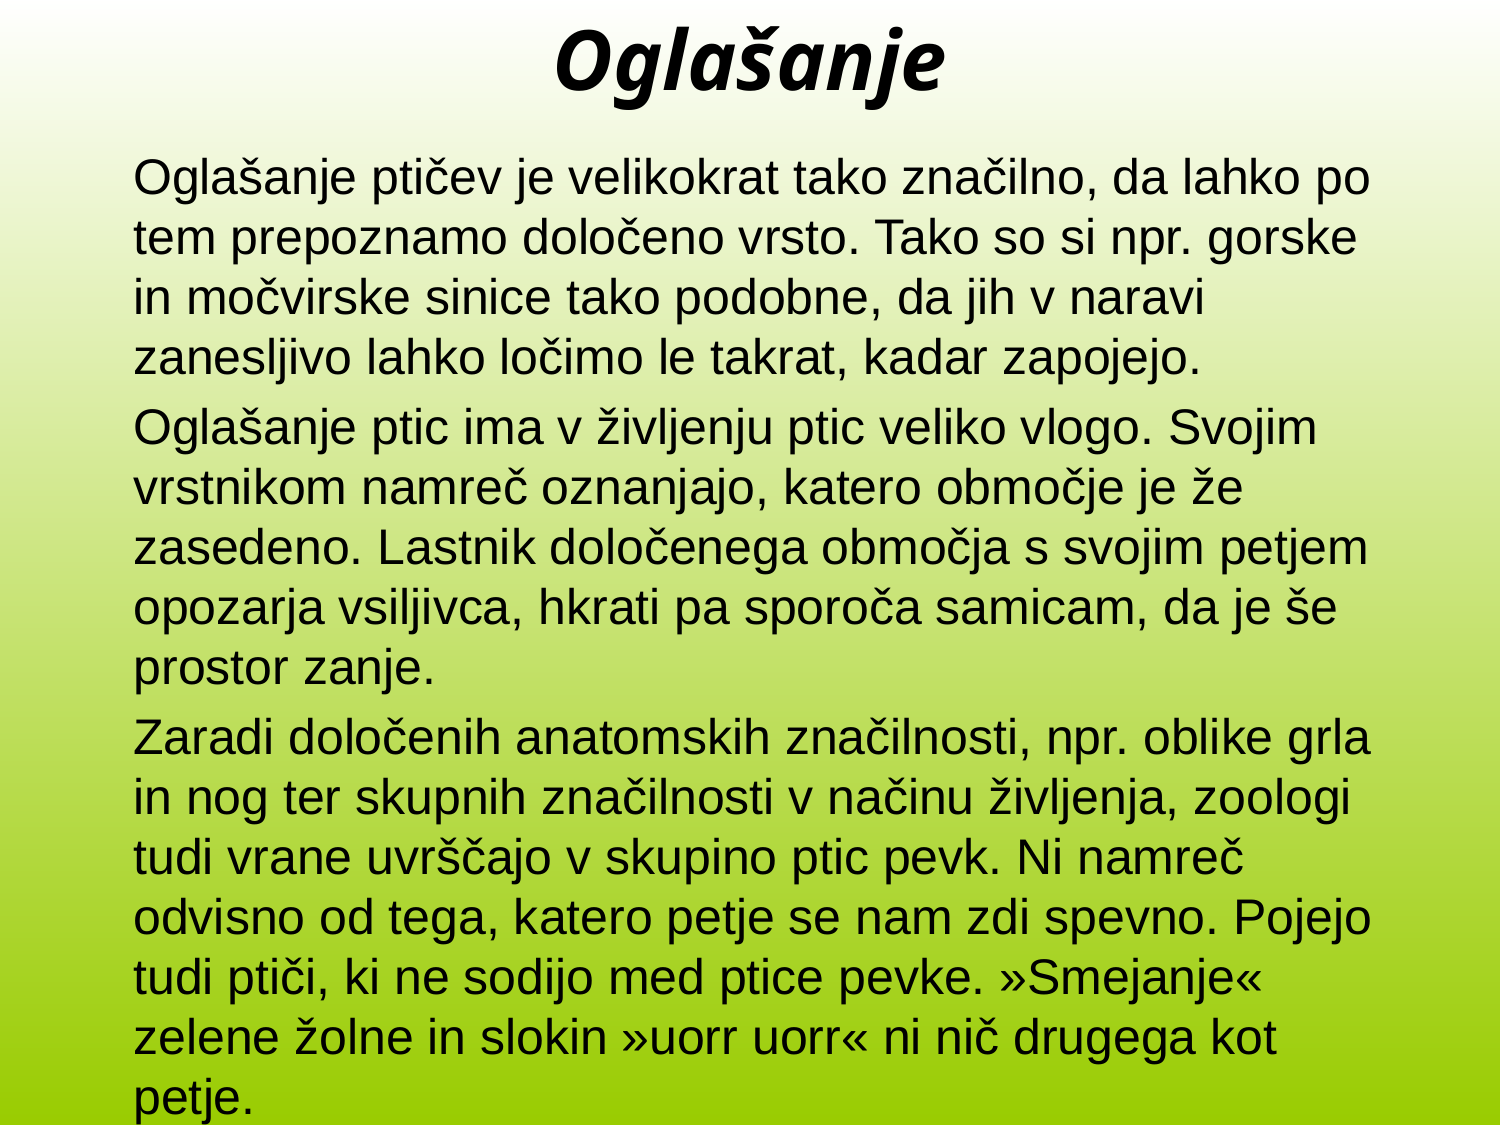

Oglašanje
 Oglašanje ptičev je velikokrat tako značilno, da lahko po tem prepoznamo določeno vrsto. Tako so si npr. gorske in močvirske sinice tako podobne, da jih v naravi zanesljivo lahko ločimo le takrat, kadar zapojejo.
 Oglašanje ptic ima v življenju ptic veliko vlogo. Svojim vrstnikom namreč oznanjajo, katero območje je že zasedeno. Lastnik določenega območja s svojim petjem opozarja vsiljivca, hkrati pa sporoča samicam, da je še prostor zanje.
 Zaradi določenih anatomskih značilnosti, npr. oblike grla in nog ter skupnih značilnosti v načinu življenja, zoologi tudi vrane uvrščajo v skupino ptic pevk. Ni namreč odvisno od tega, katero petje se nam zdi spevno. Pojejo tudi ptiči, ki ne sodijo med ptice pevke. »Smejanje« zelene žolne in slokin »uorr uorr« ni nič drugega kot petje.